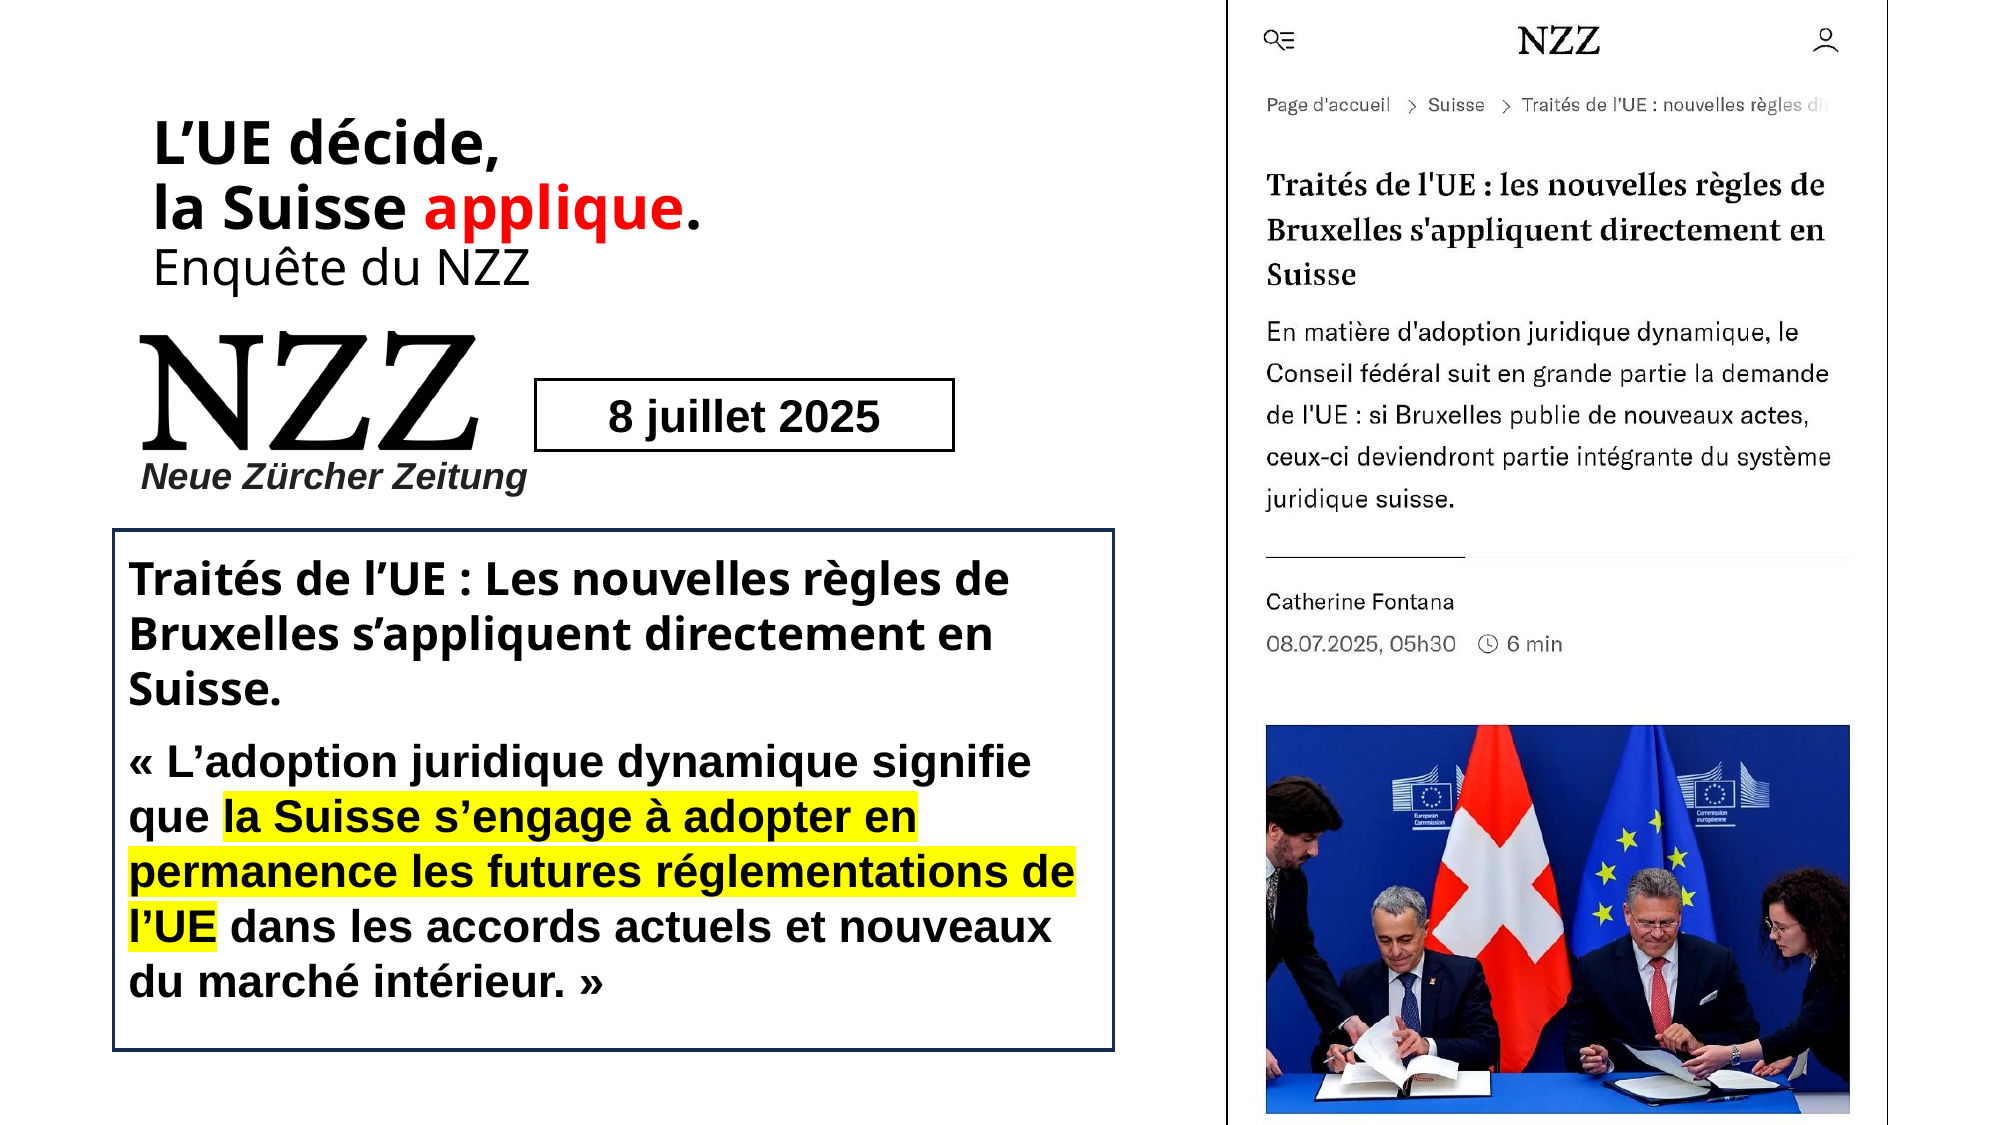

# L’UE décide, la Suisse applique. Enquête du NZZ
8 juillet 2025
Neue Zürcher Zeitung
Traités de l’UE : Les nouvelles règles de Bruxelles s’appliquent directement en Suisse.
« L’adoption juridique dynamique signifie que la Suisse s’engage à adopter en permanence les futures réglementations de l’UE dans les accords actuels et nouveaux du marché intérieur. »